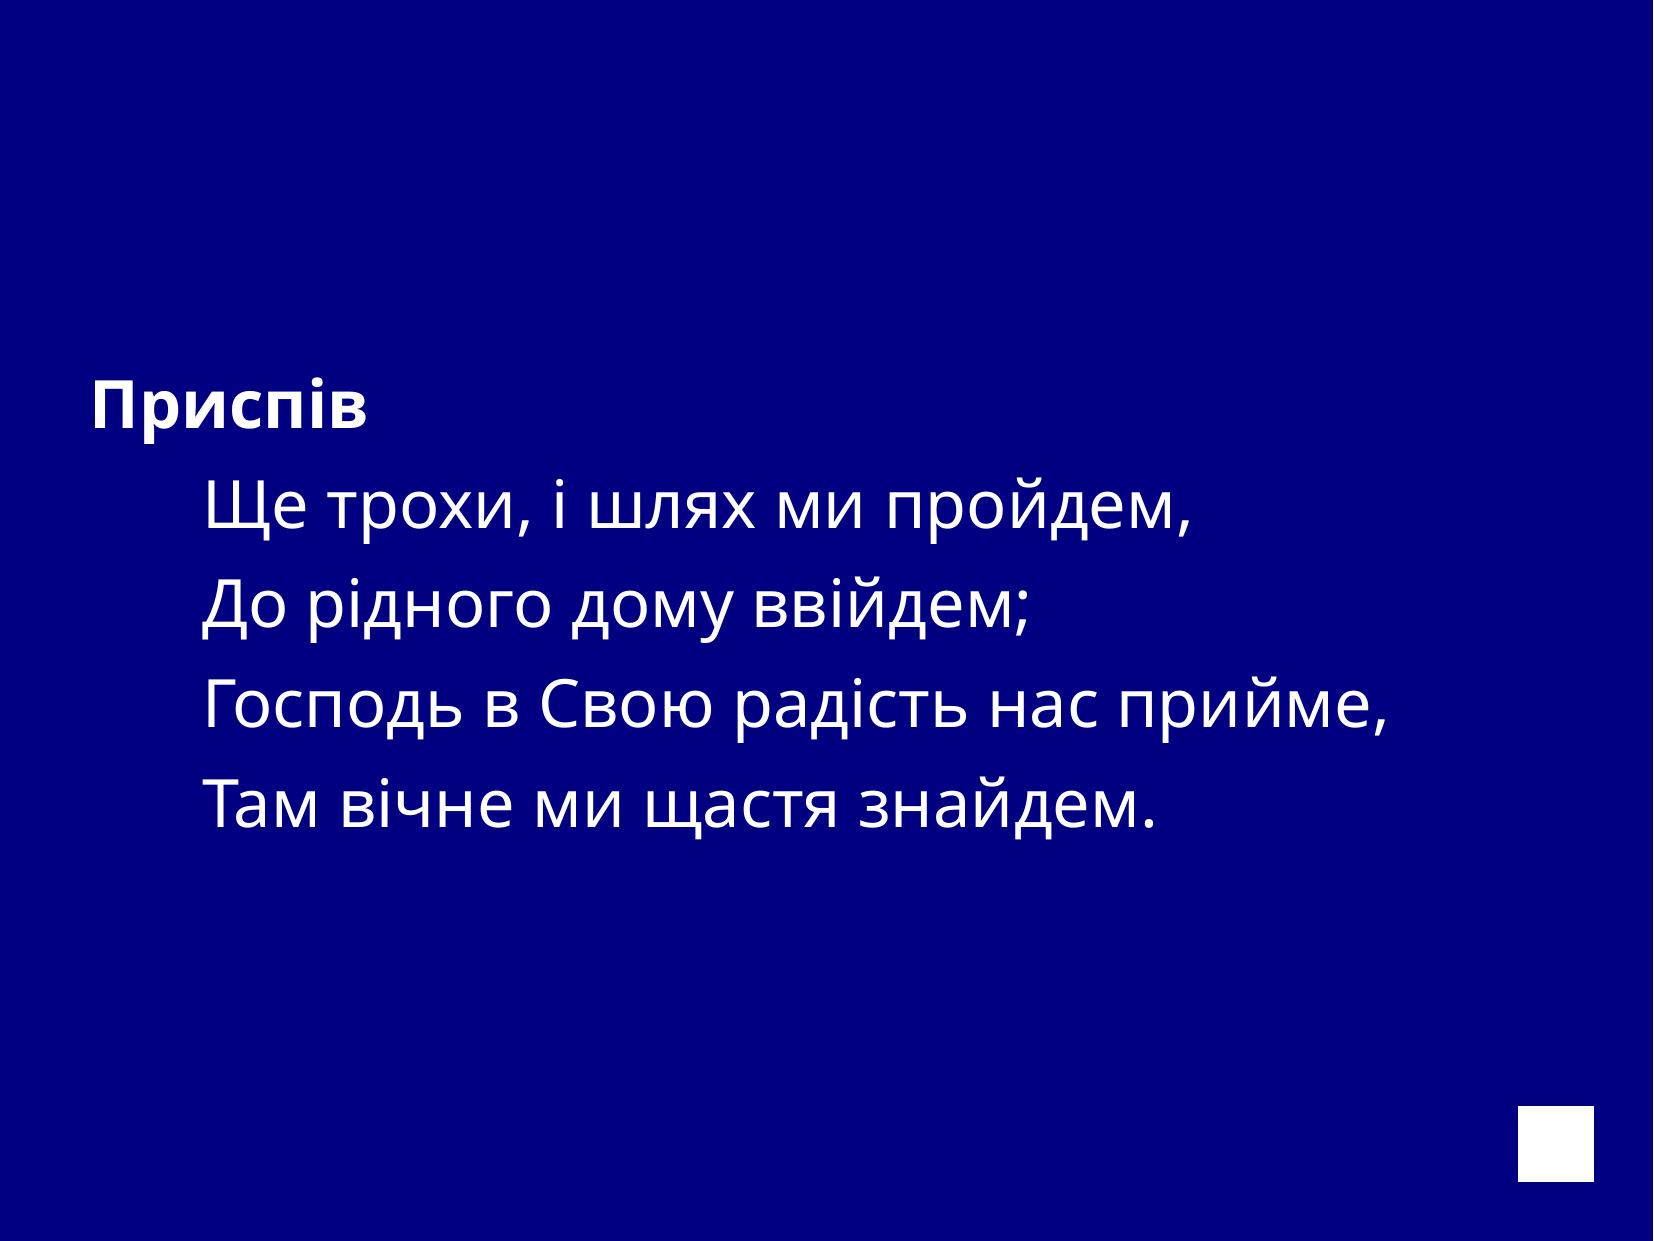

Приспів
	Ще трохи, і шлях ми пройдем,
	До рідного дому ввійдем;
	Господь в Свою радість нас прийме,
	Там вічне ми щастя знайдем.